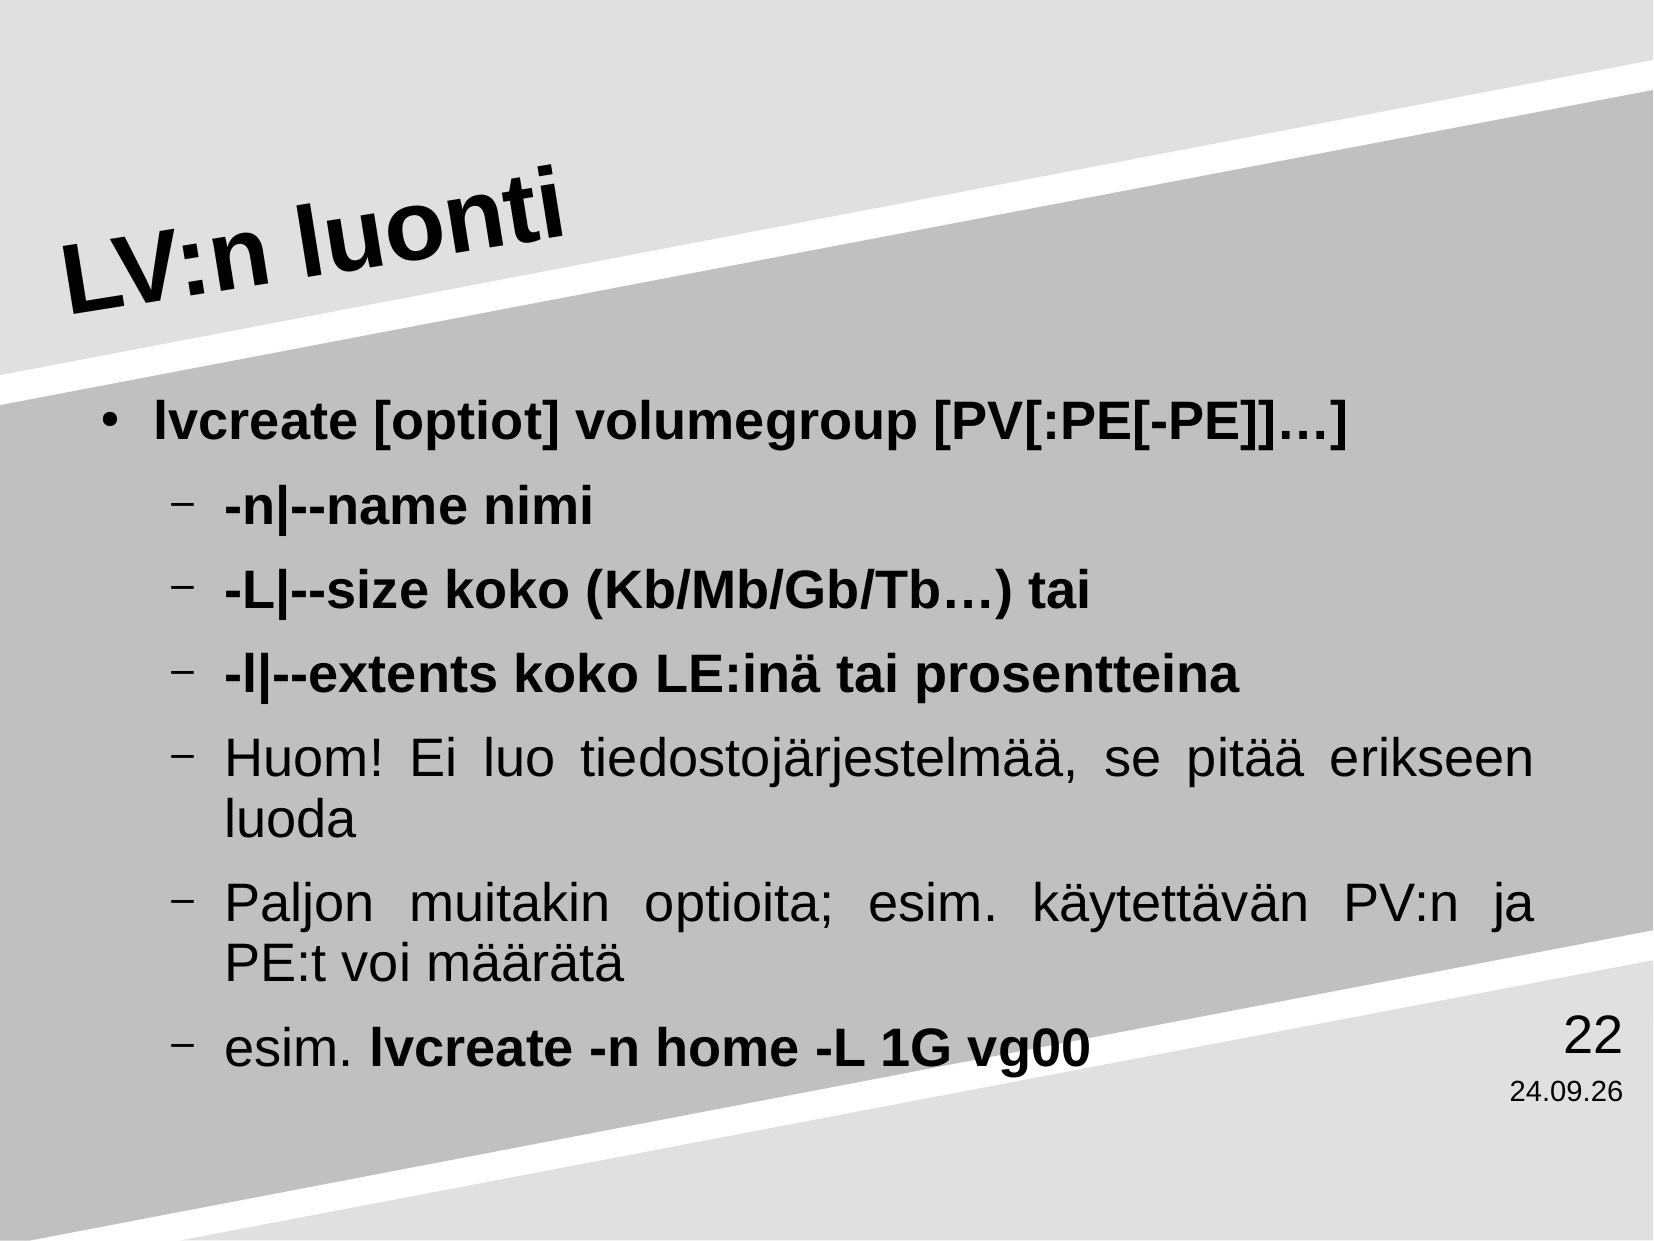

# LV:n luonti
lvcreate [optiot] volumegroup [PV[:PE[-PE]]…]
-n|--name nimi
-L|--size koko (Kb/Mb/Gb/Tb…) tai
-l|--extents koko LE:inä tai prosentteina
Huom! Ei luo tiedostojärjestelmää, se pitää erikseen luoda
Paljon muitakin optioita; esim. käytettävän PV:n ja PE:t voi määrätä
esim. lvcreate -n home -L 1G vg00
22